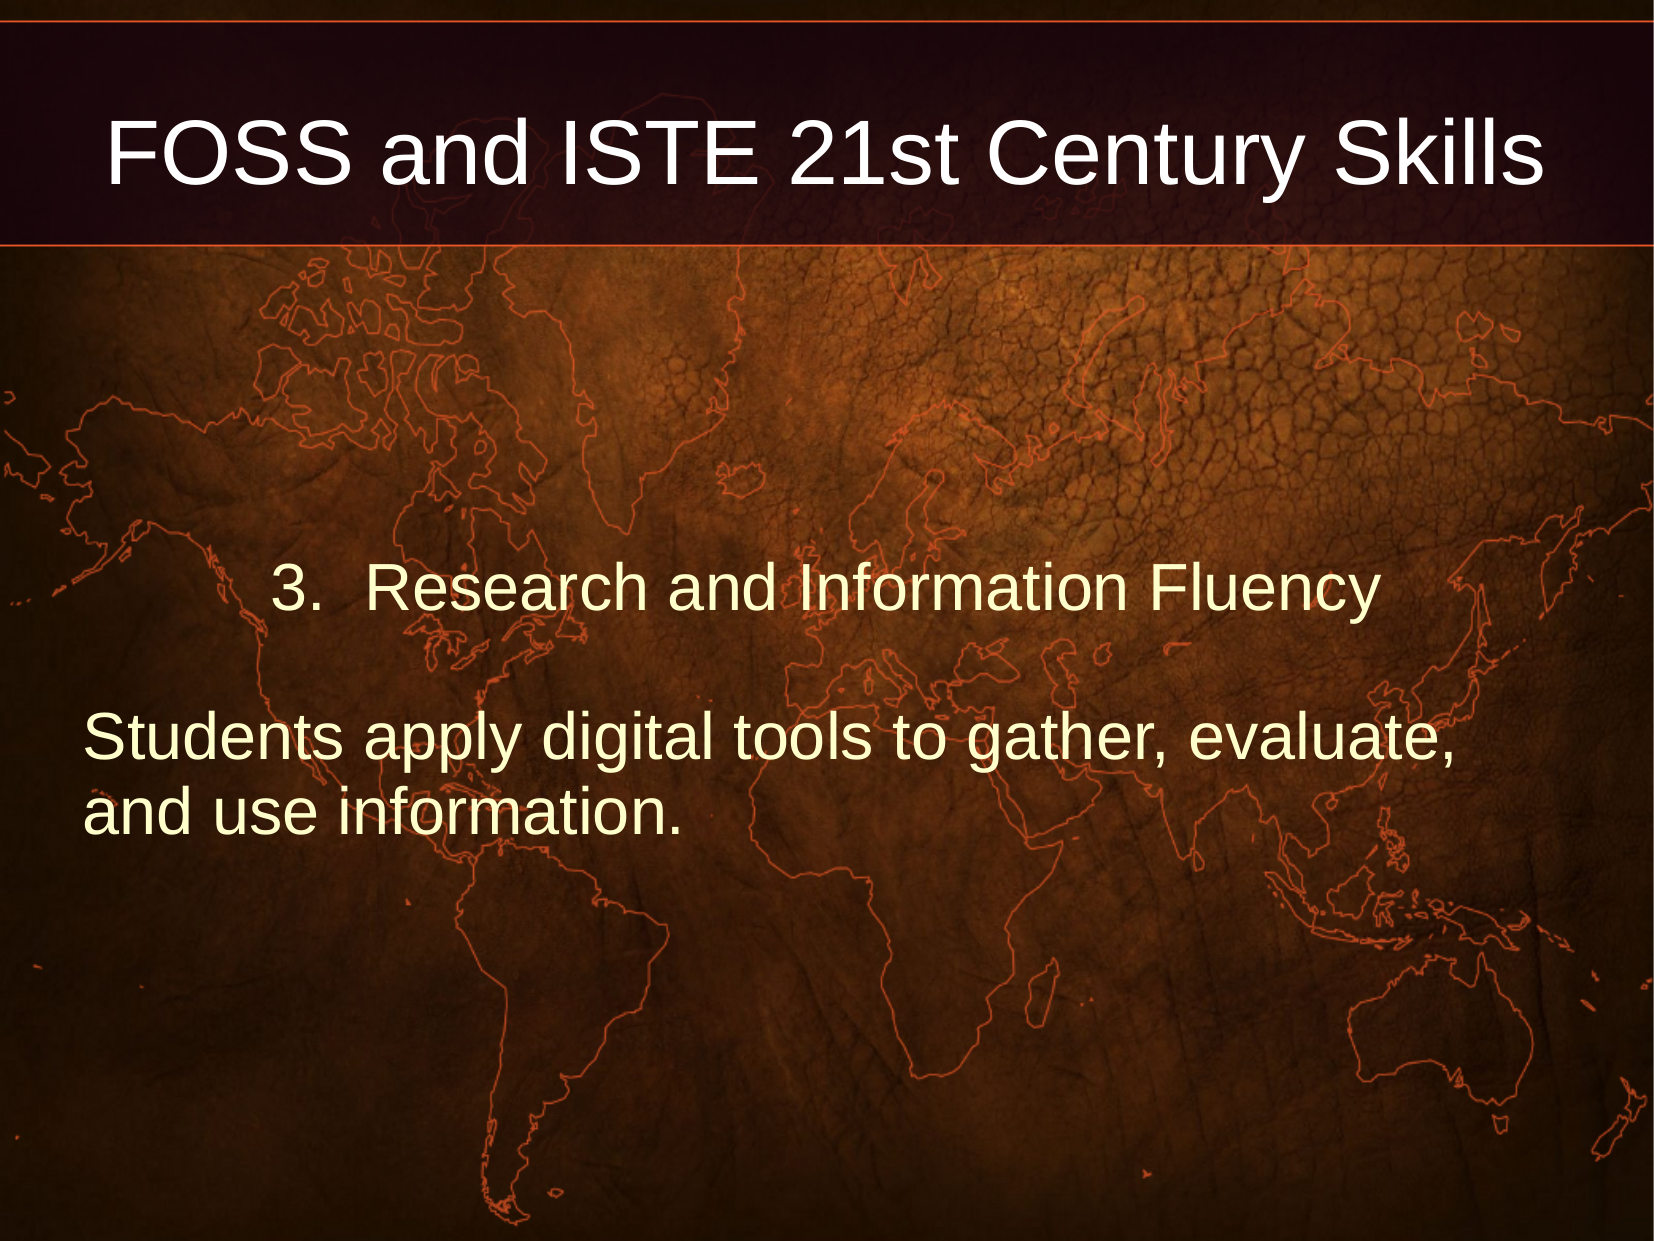

# FOSS and ISTE 21st Century Skills
3.	 Research and Information Fluency
Students apply digital tools to gather, evaluate, and use information.